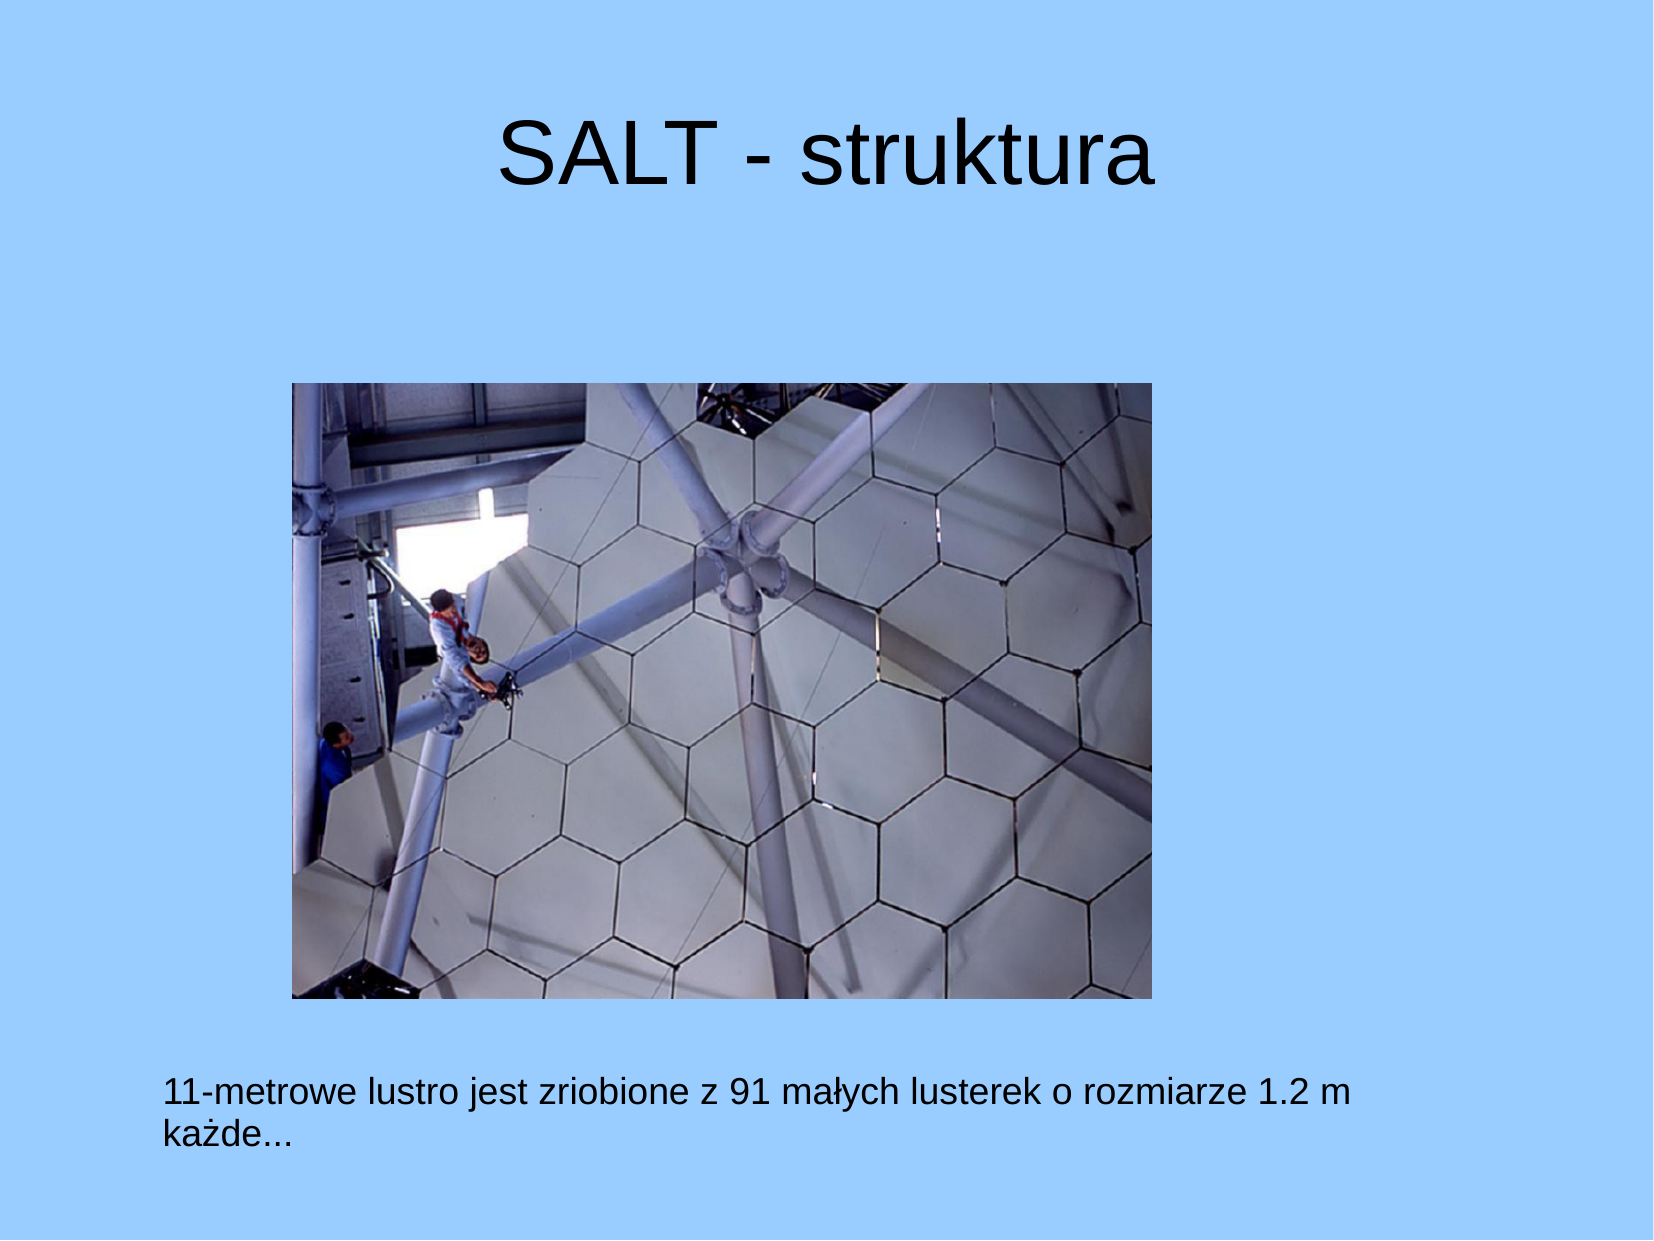

# SALT - struktura
11-metrowe lustro jest zriobione z 91 małych lusterek o rozmiarze 1.2 m każde...